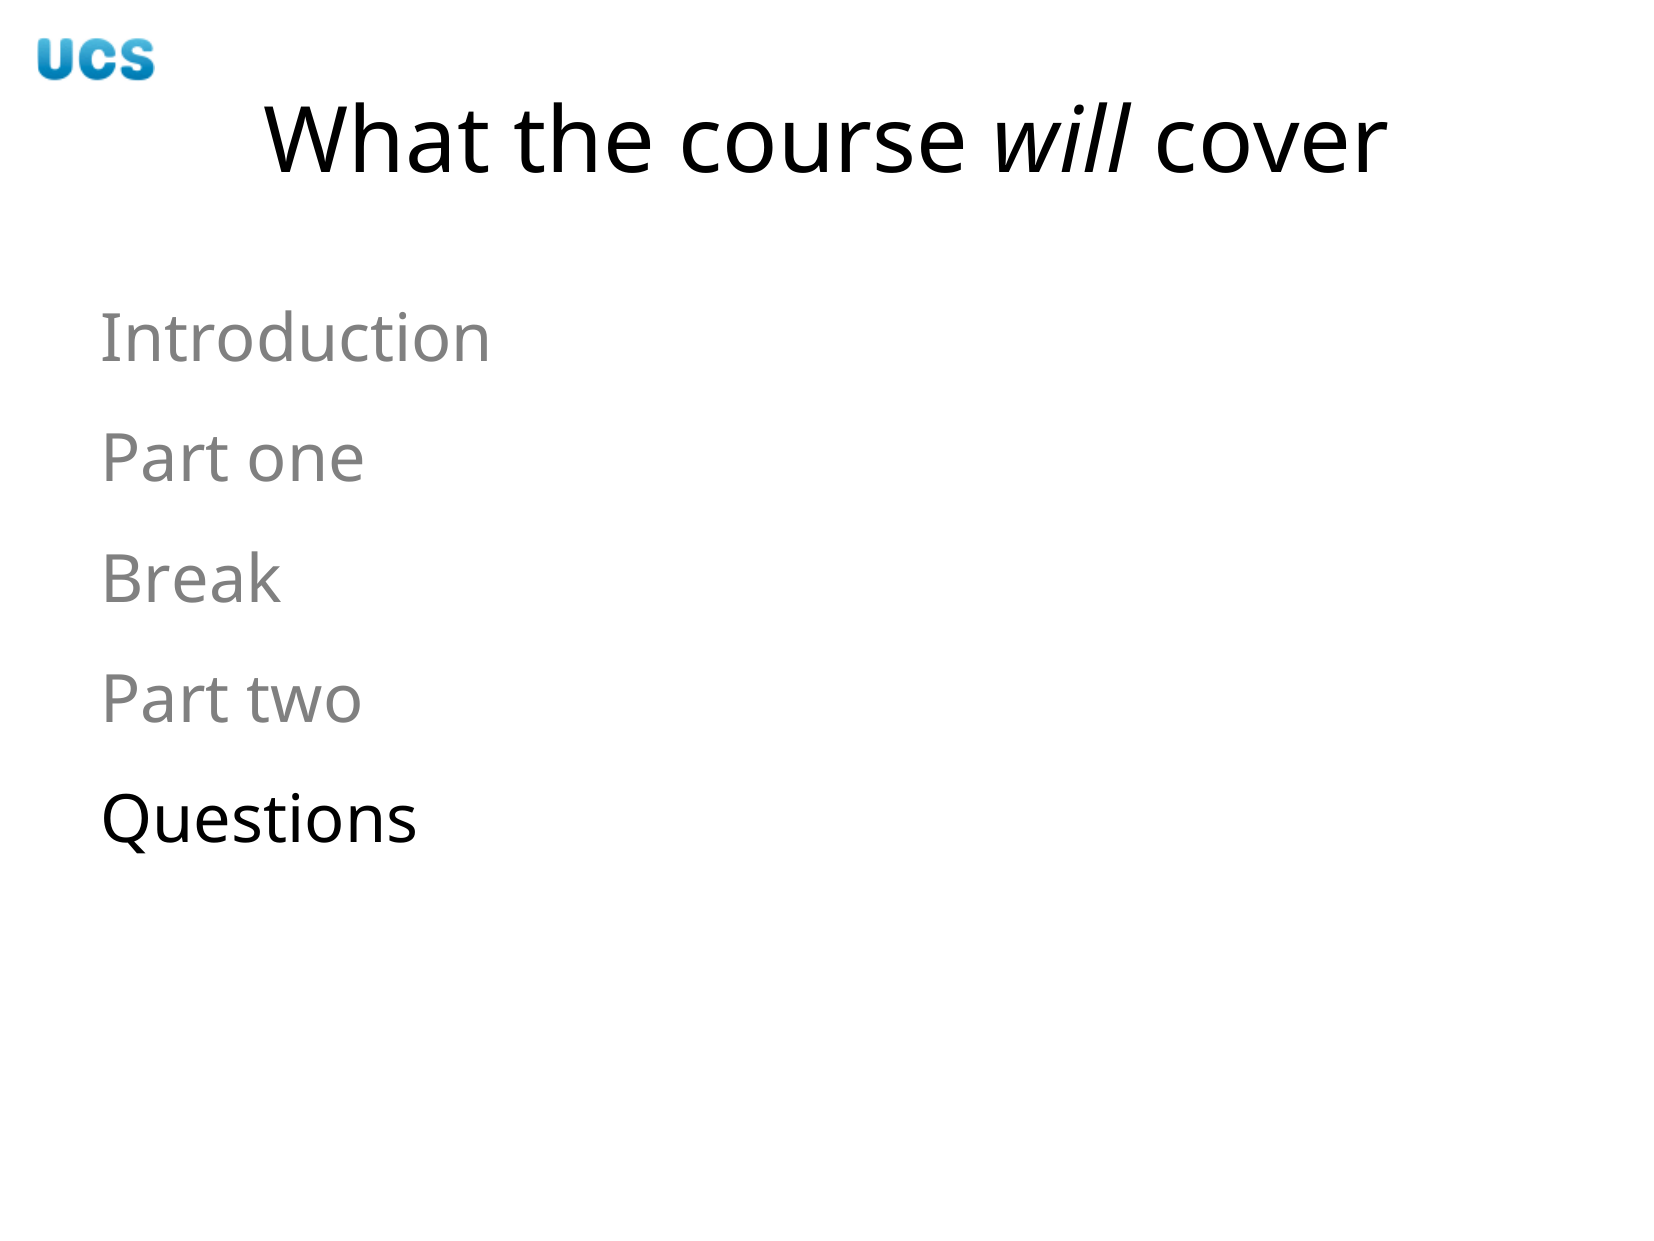

# What the course will cover
Introduction
Part one
Break
Part two
Questions